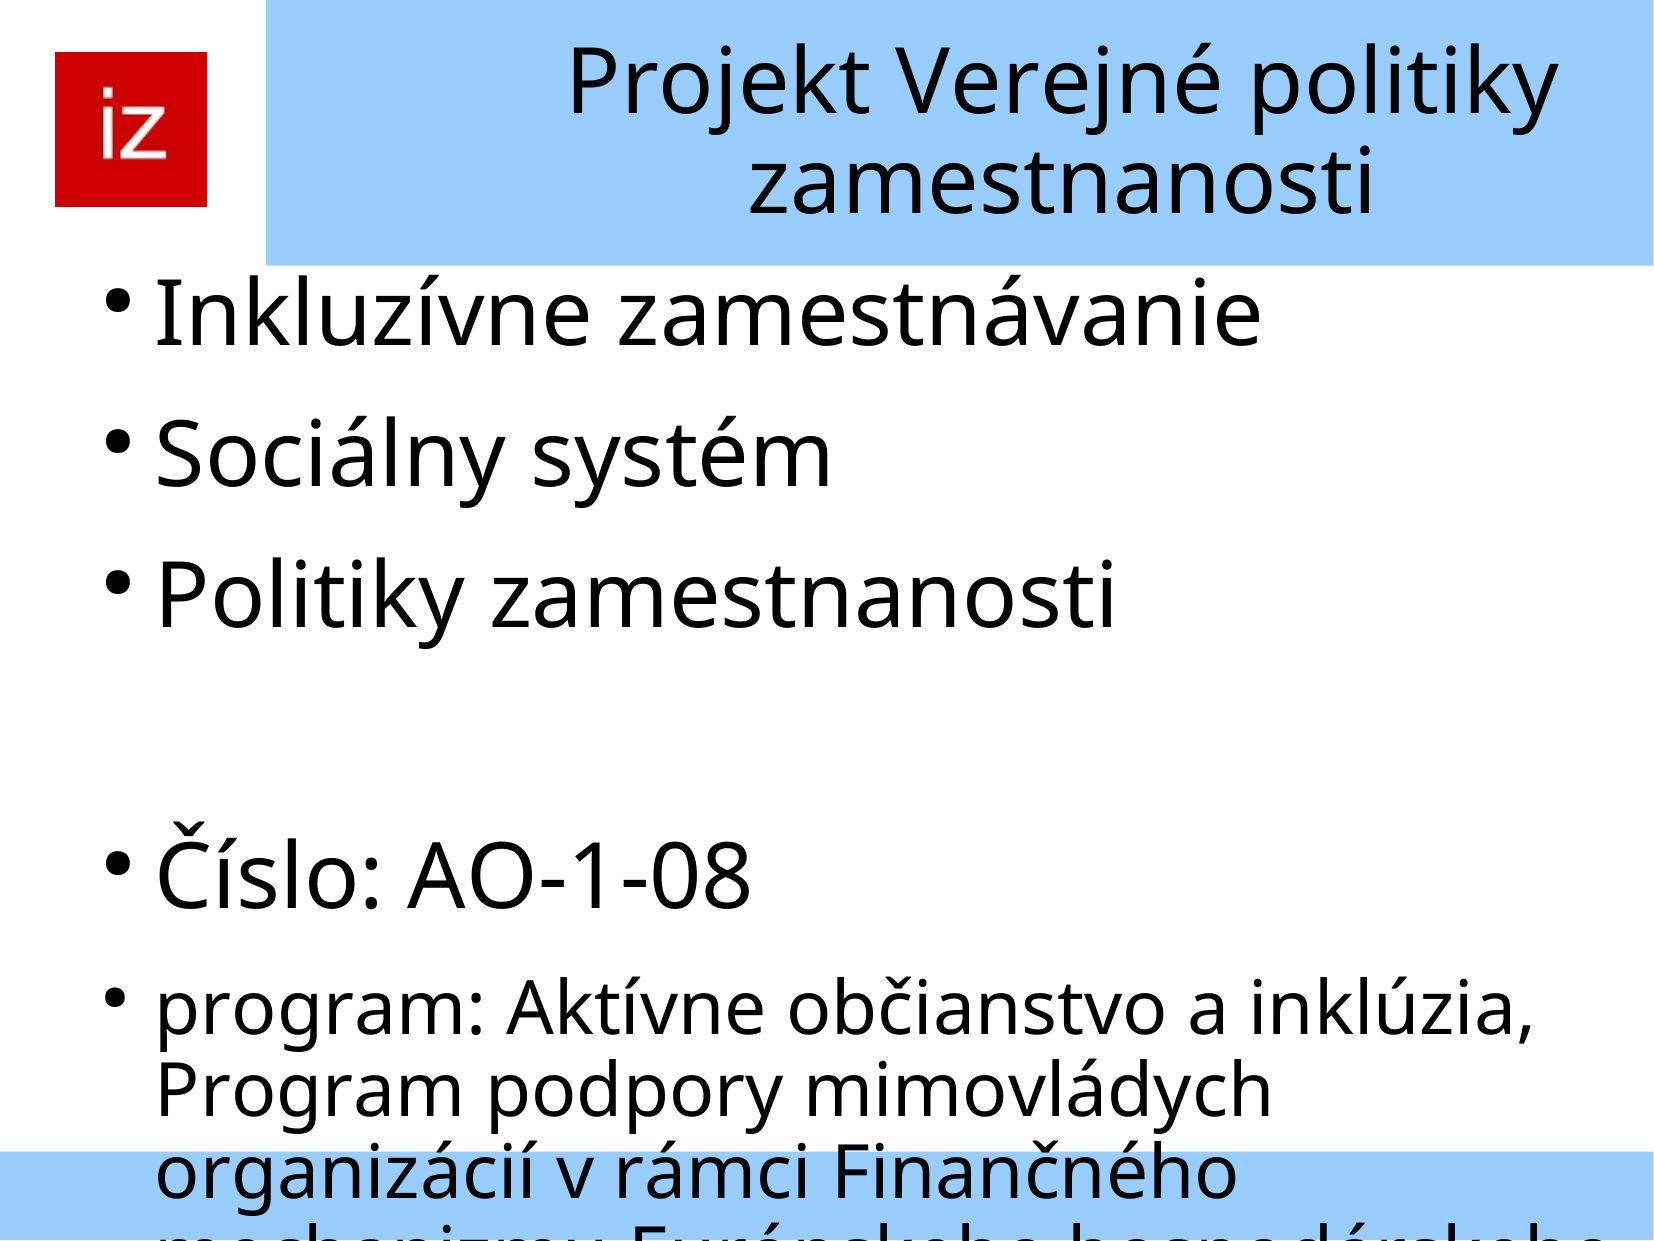

# Projekt Verejné politiky zamestnanosti
Inkluzívne zamestnávanie
Sociálny systém
Politiky zamestnanosti
Číslo: AO-1-08
program: Aktívne občianstvo a inklúzia, Program podpory mimovládych organizácií v rámci Finančného mechanizmu Európskeho hospodárskeho priestoru 2009-2014